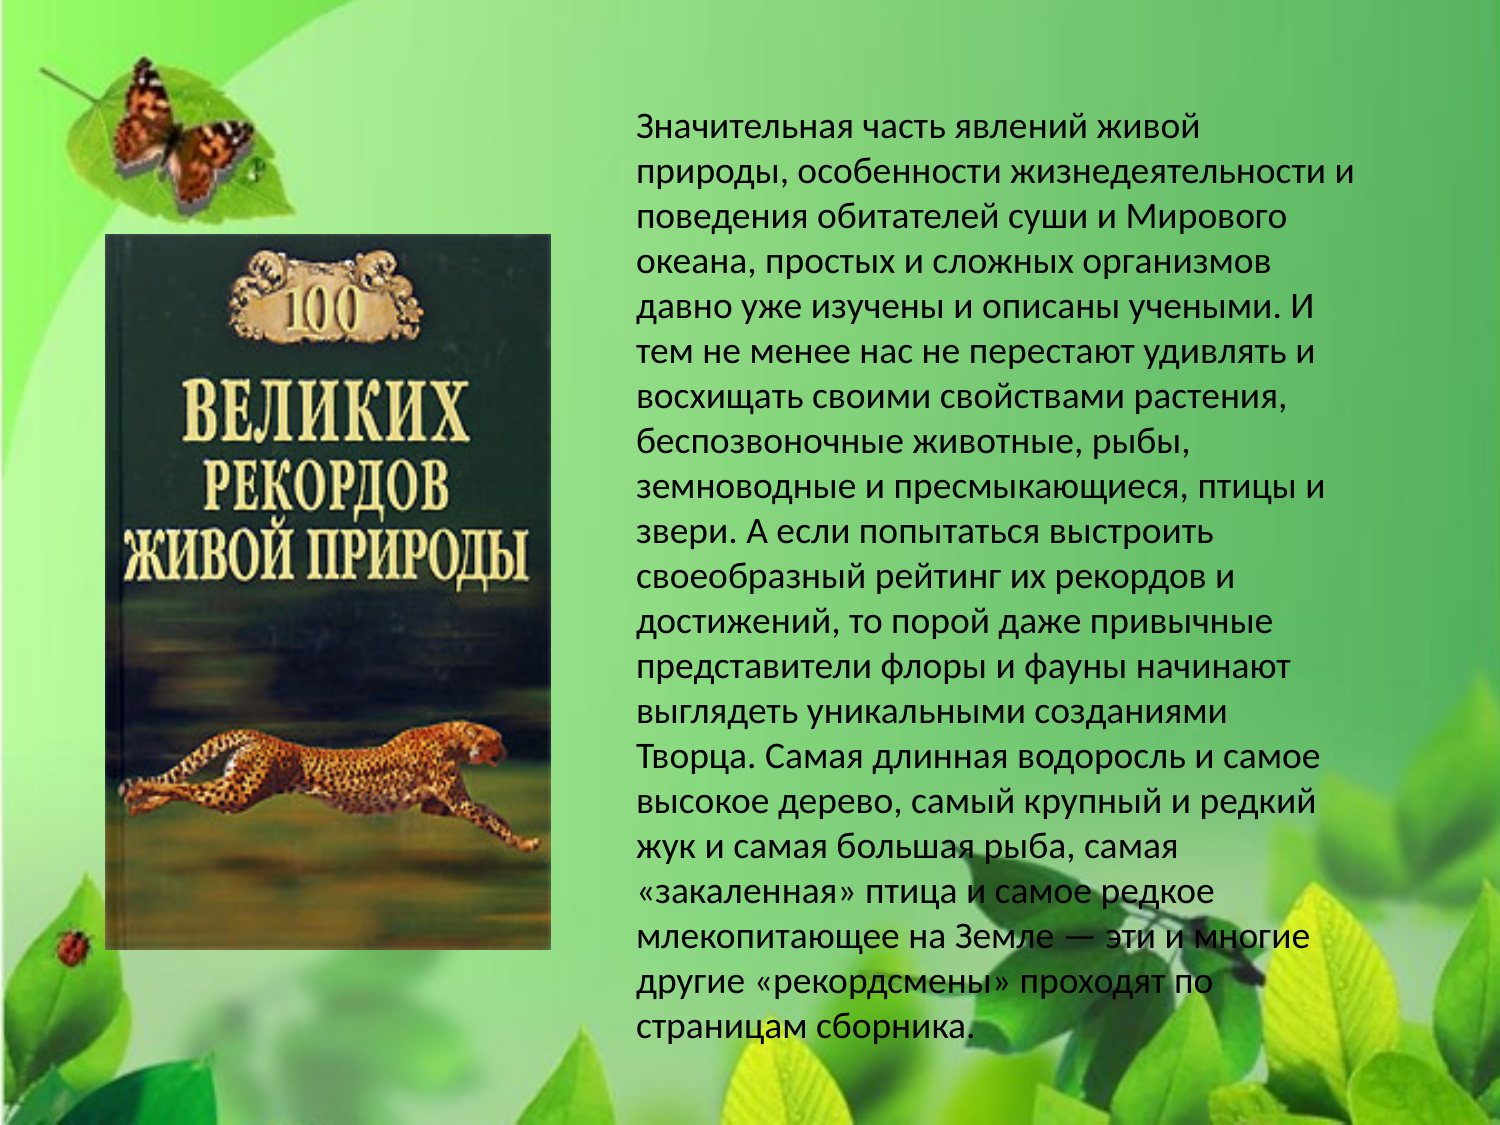

Значительная часть явлений живой природы, особенности жизнедеятельности и поведения обитателей суши и Мирового океана, простых и сложных организмов давно уже изучены и описаны учеными. И тем не менее нас не перестают удивлять и восхищать своими свойствами растения, беспозвоночные животные, рыбы, земноводные и пресмыкающиеся, птицы и звери. А если попытаться выстроить своеобразный рейтинг их рекордов и достижений, то порой даже привычные представители флоры и фауны начинают выглядеть уникальными созданиями Творца. Самая длинная водоросль и самое высокое дерево, самый крупный и редкий жук и самая большая рыба, самая «закаленная» птица и самое редкое млекопитающее на Земле — эти и многие другие «рекордсмены» проходят по страницам сборника.